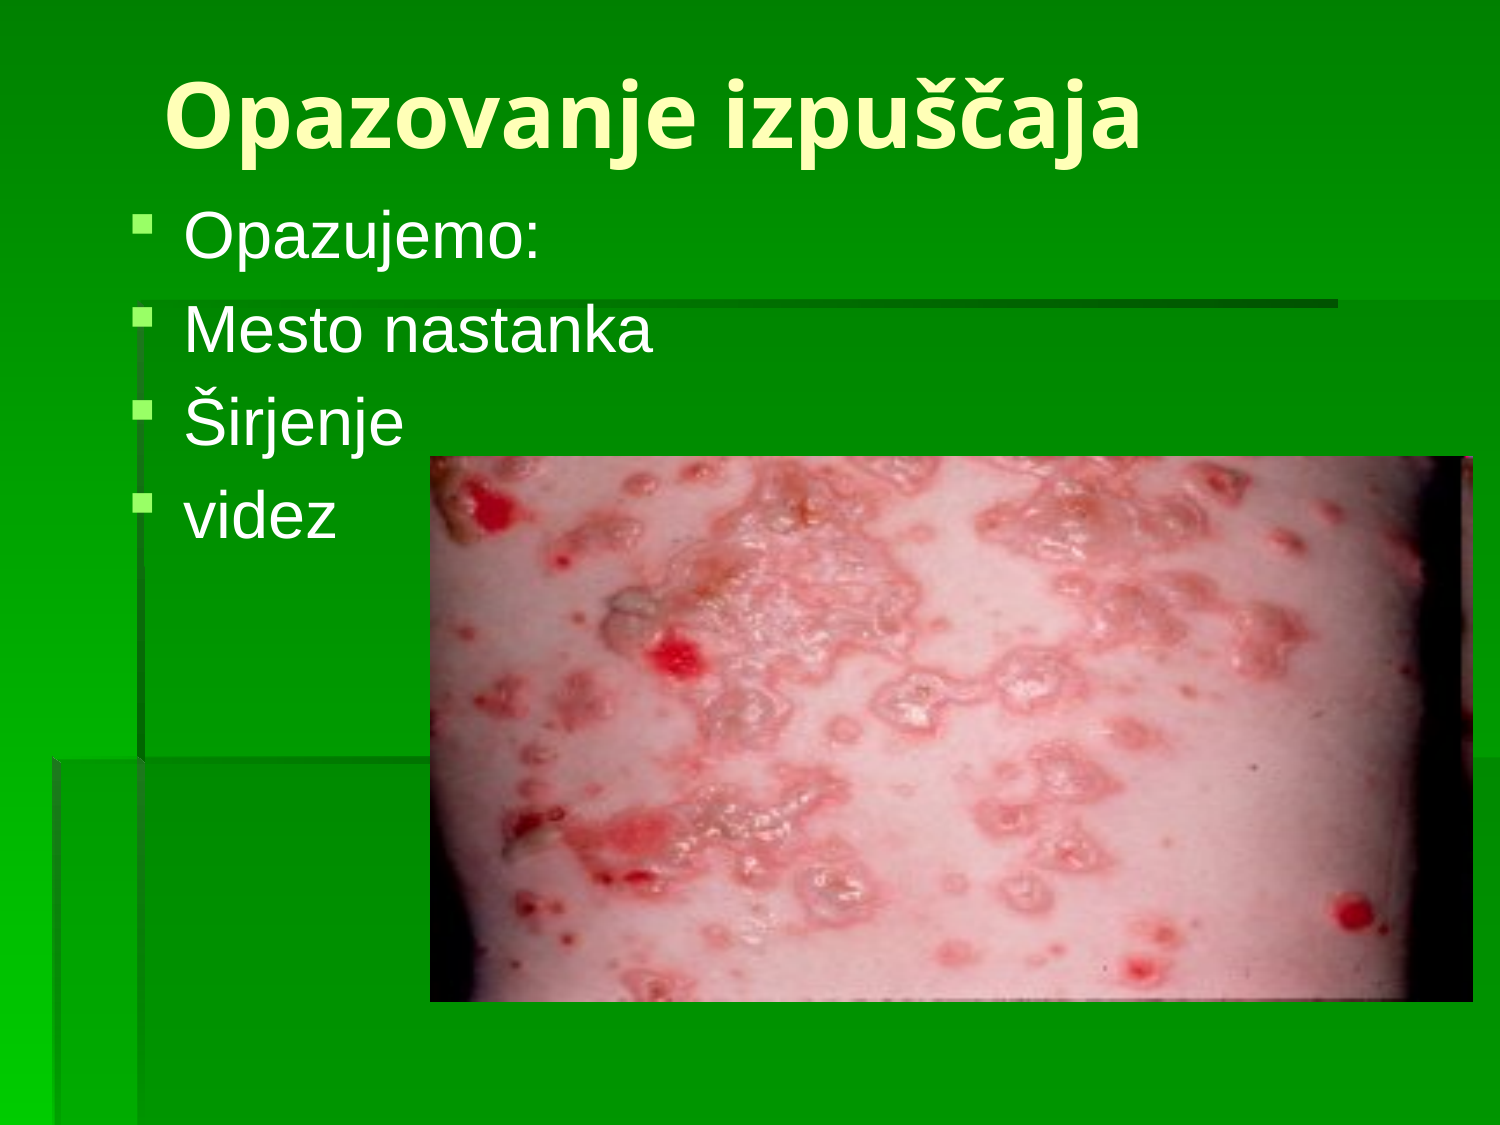

# Opazovanje izpuščaja
Opazujemo:
Mesto nastanka
Širjenje
videz